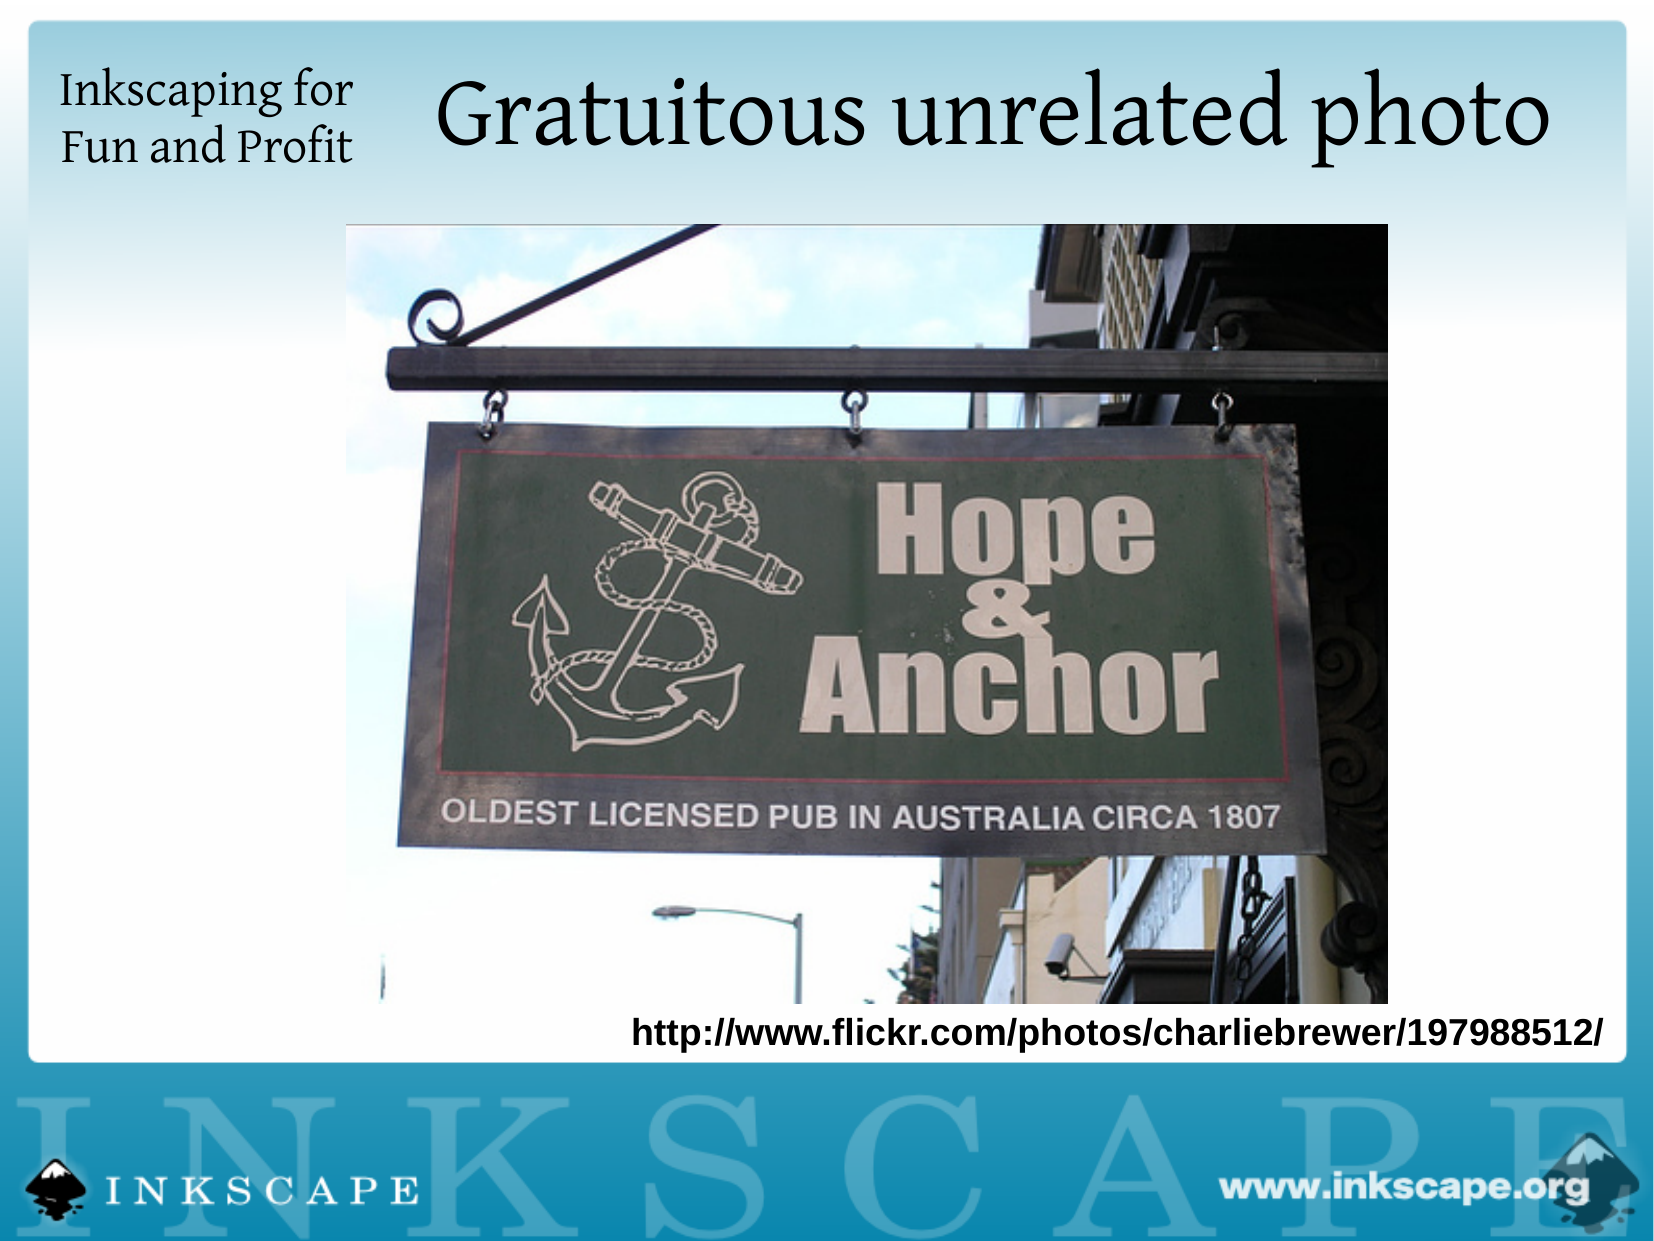

# Gratuitous unrelated photo
Inkscaping for
Fun and Profit
http://www.flickr.com/photos/charliebrewer/197988512/